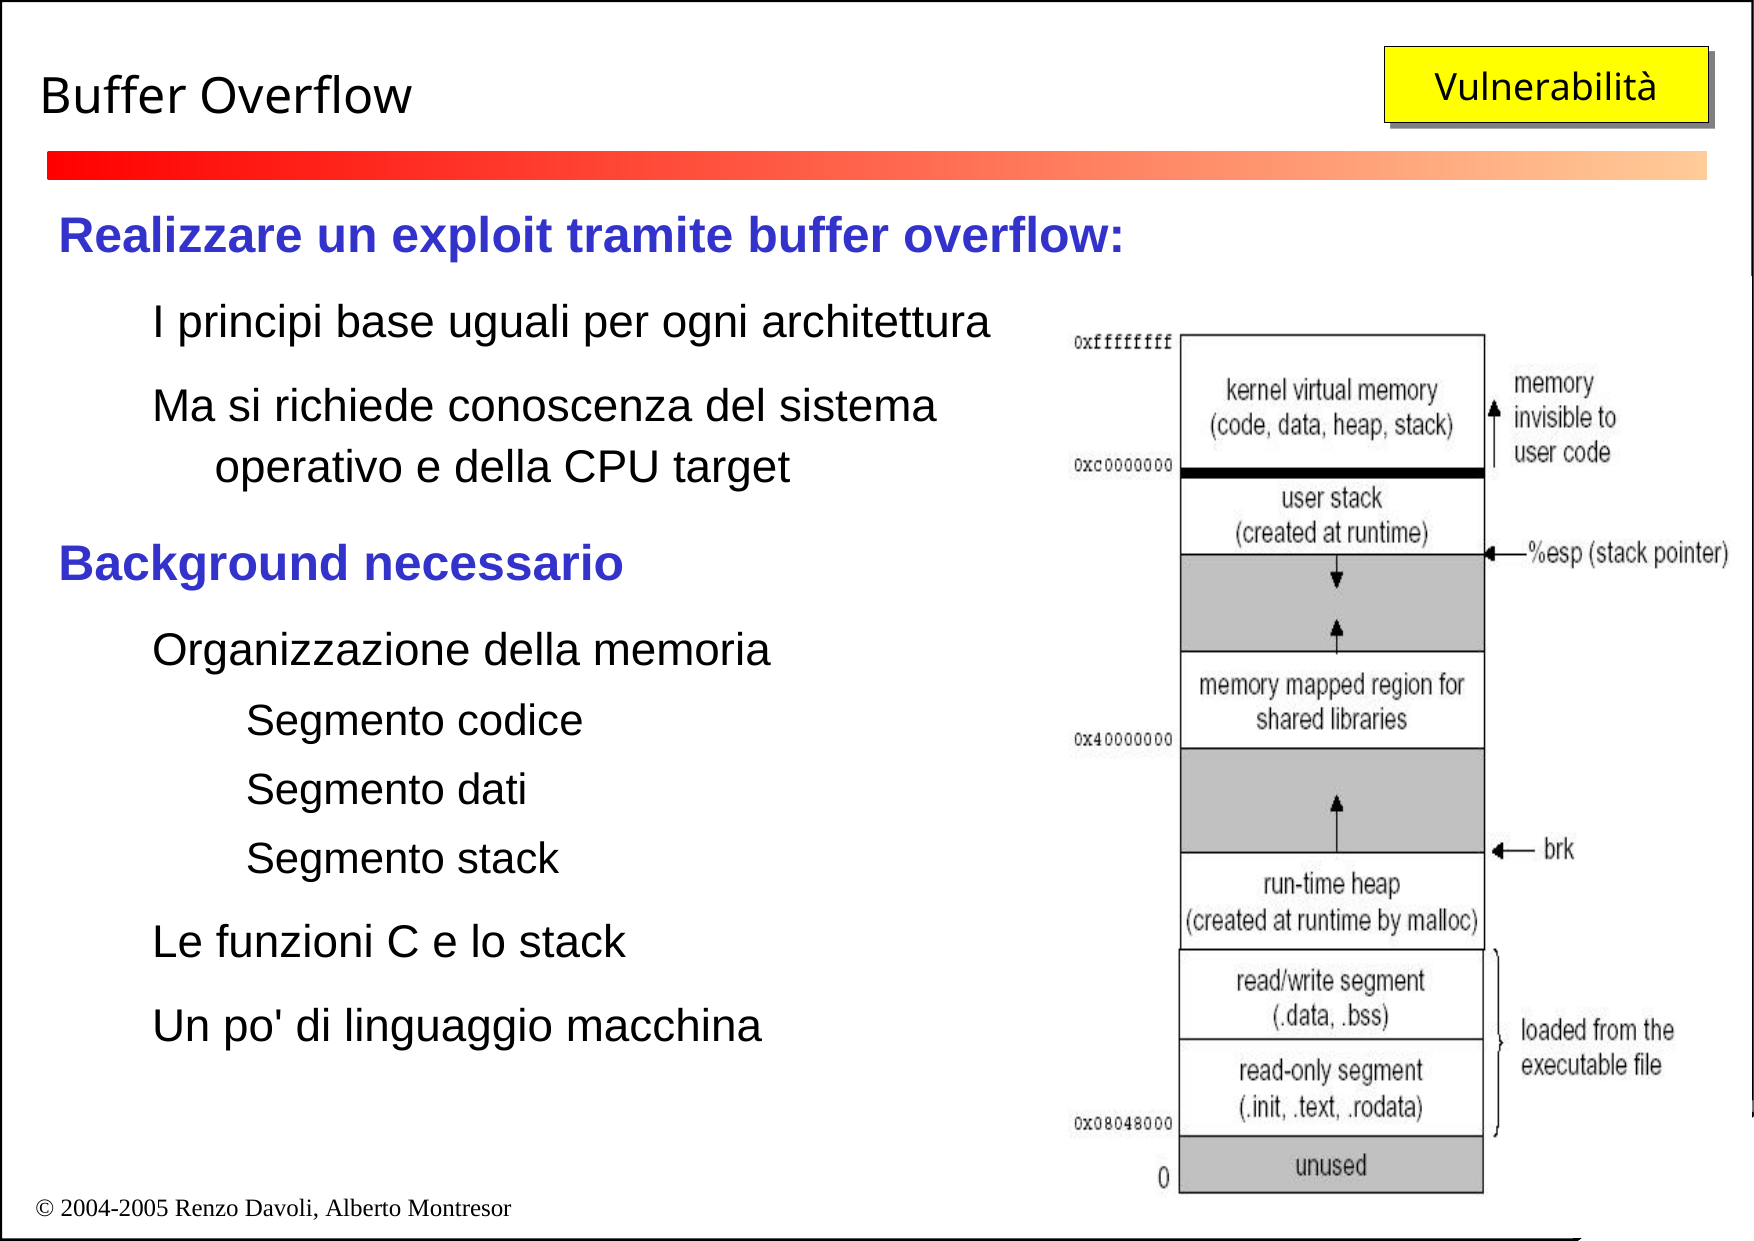

Vulnerabilità
# Buffer Overflow
Realizzare un exploit tramite buffer overflow:
I principi base uguali per ogni architettura
Ma si richiede conoscenza del sistema
operativo e della CPU target
Background necessario
Organizzazione della memoria
Segmento codice
Segmento dati
Segmento stack
Le funzioni C e lo stack
Un po' di linguaggio macchina